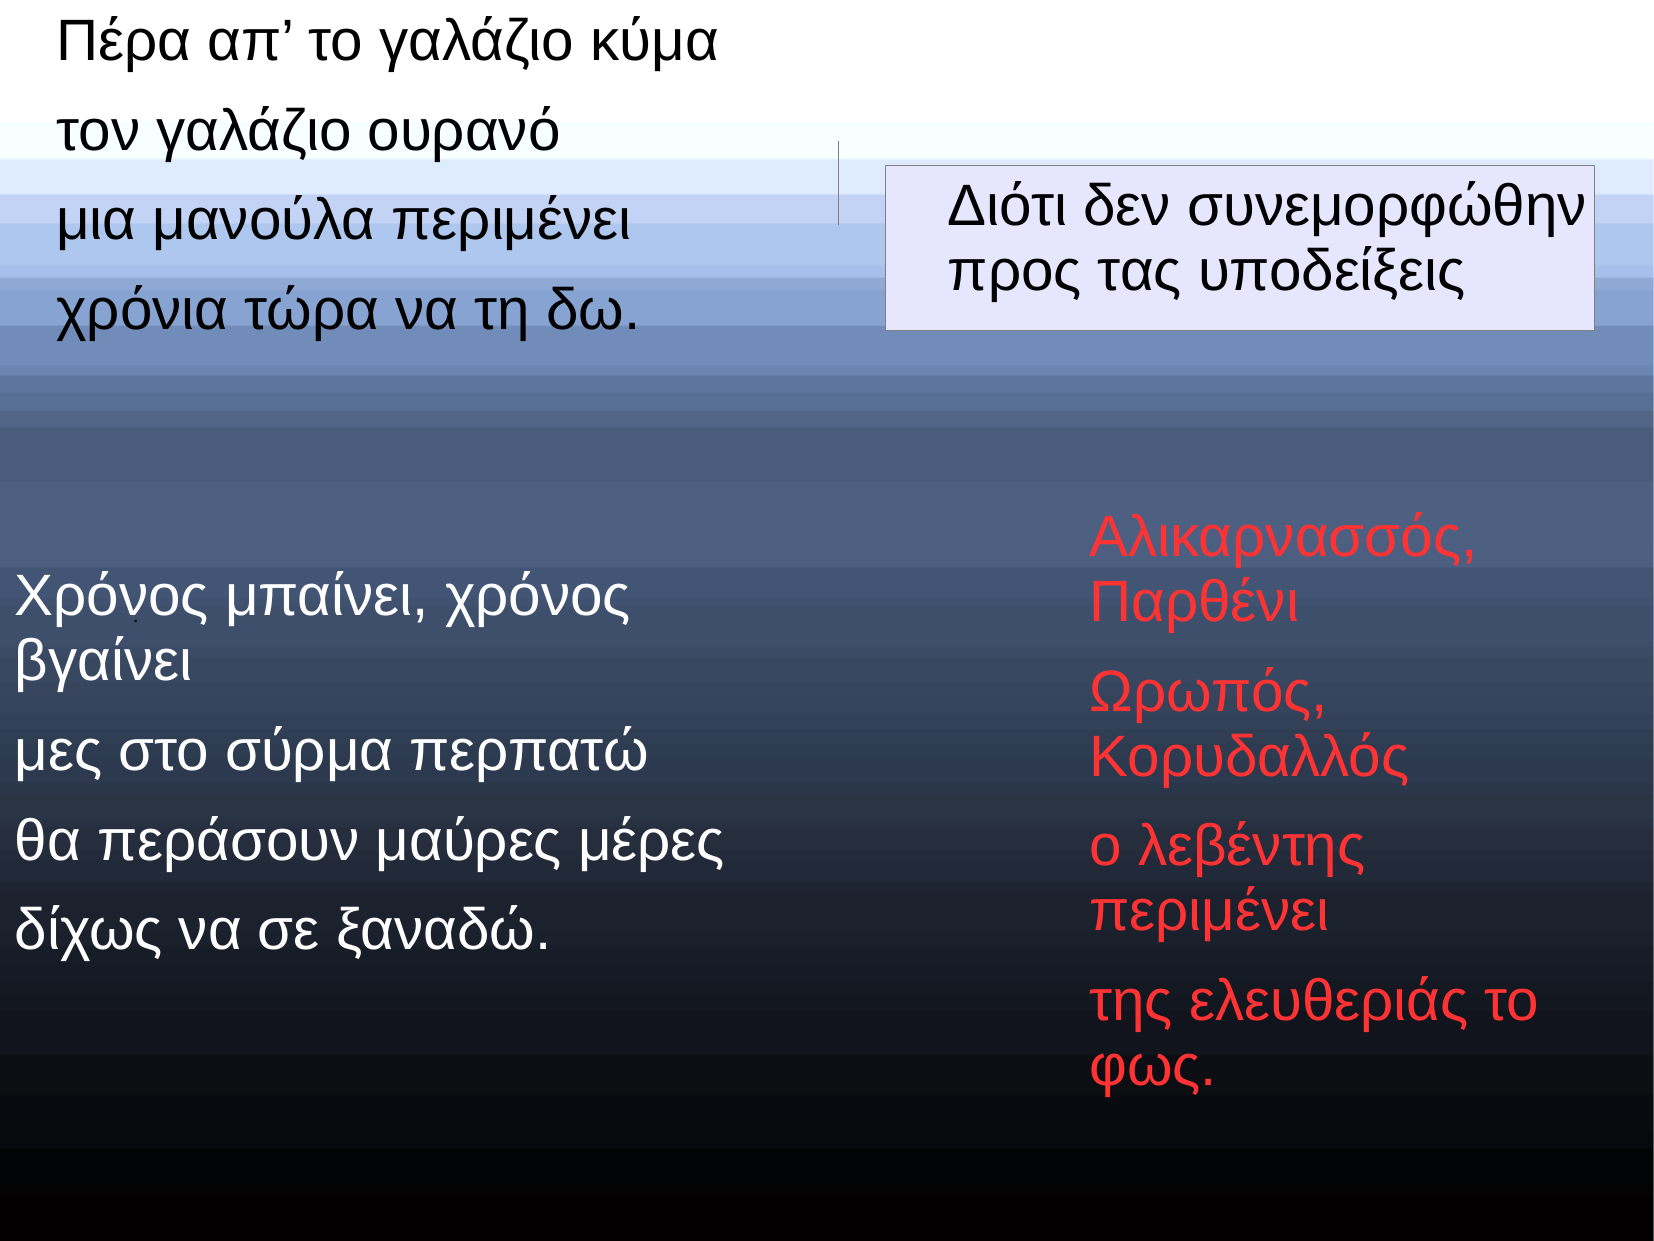

Πέρα απ’ το γαλάζιο κύμα
τον γαλάζιο ουρανό
μια μανούλα περιμένει
χρόνια τώρα να τη δω.
Διότι δεν συνεμορφώθην προς τας υποδείξεις
Αλικαρνασσός, Παρθένι
Ωρωπός, Κορυδαλλός
ο λεβέντης περιμένει
της ελευθεριάς το φως.
Χρόνος μπαίνει, χρόνος βγαίνει
μες στο σύρμα περπατώ
θα περάσουν μαύρες μέρες
δίχως να σε ξαναδώ.
.